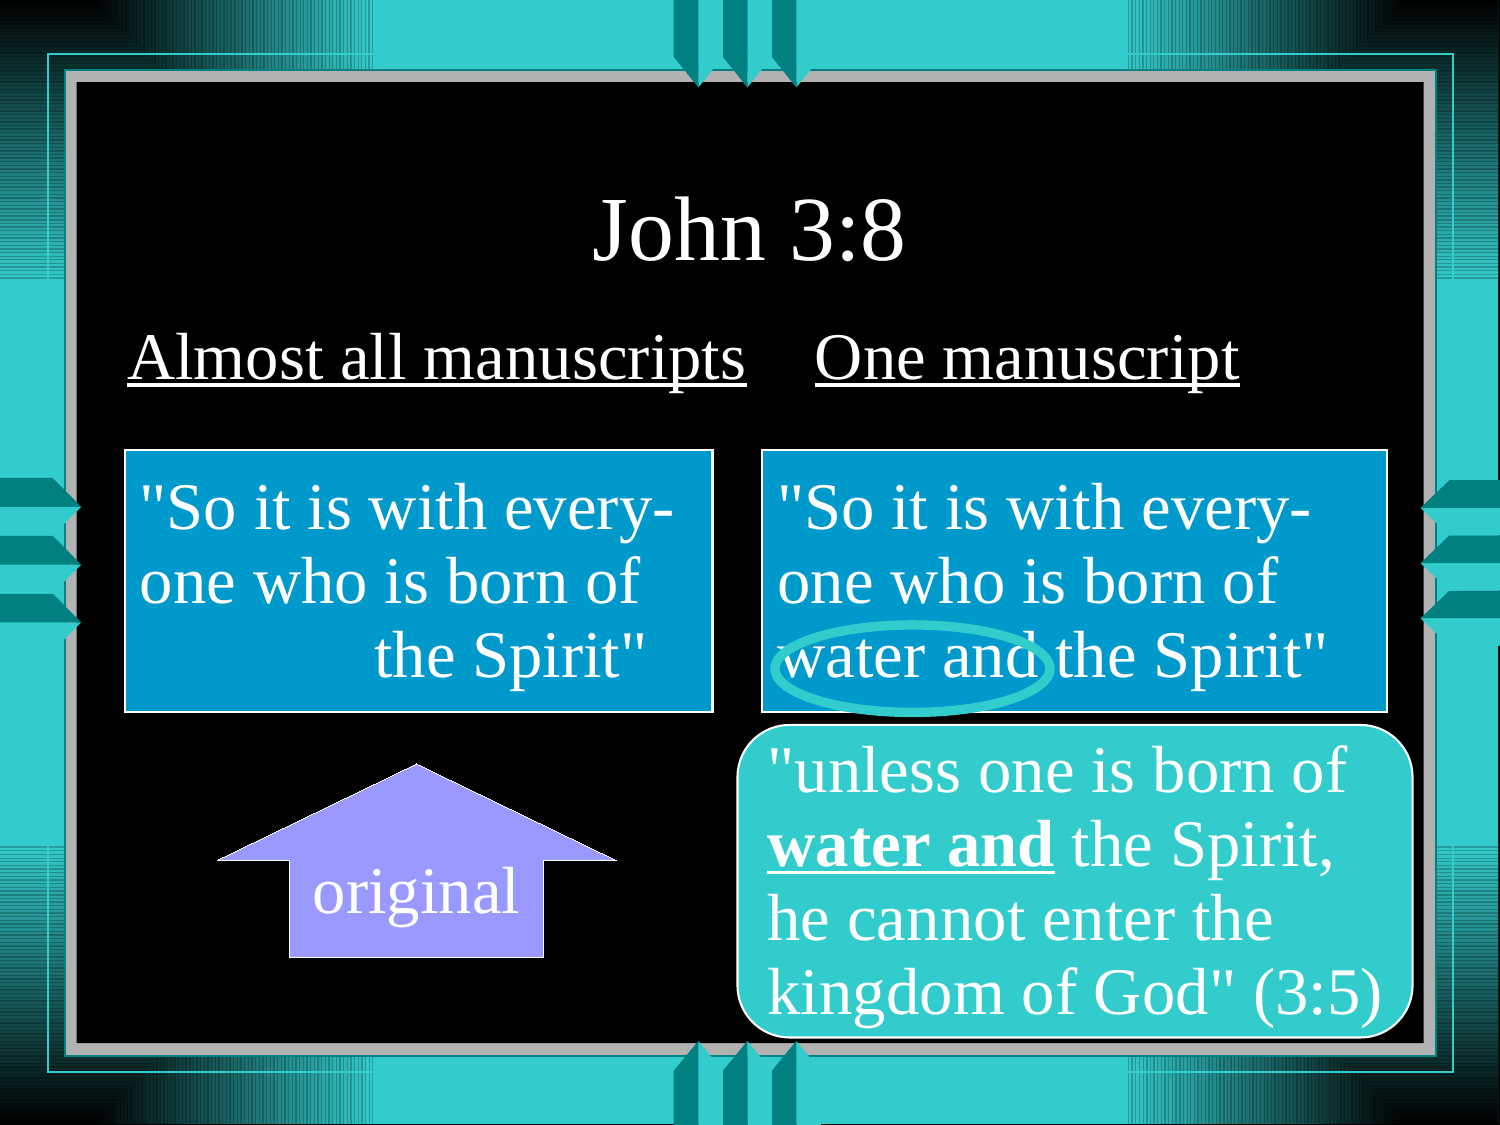

# John 3:8
Almost all manuscripts
One manuscript
"So it is with every-
one who is born of
water and the Spirit"
"So it is with every-
one who is born of
 the Spirit"
"unless one is born of
water and the Spirit,
he cannot enter the
kingdom of God" (3:5)
original